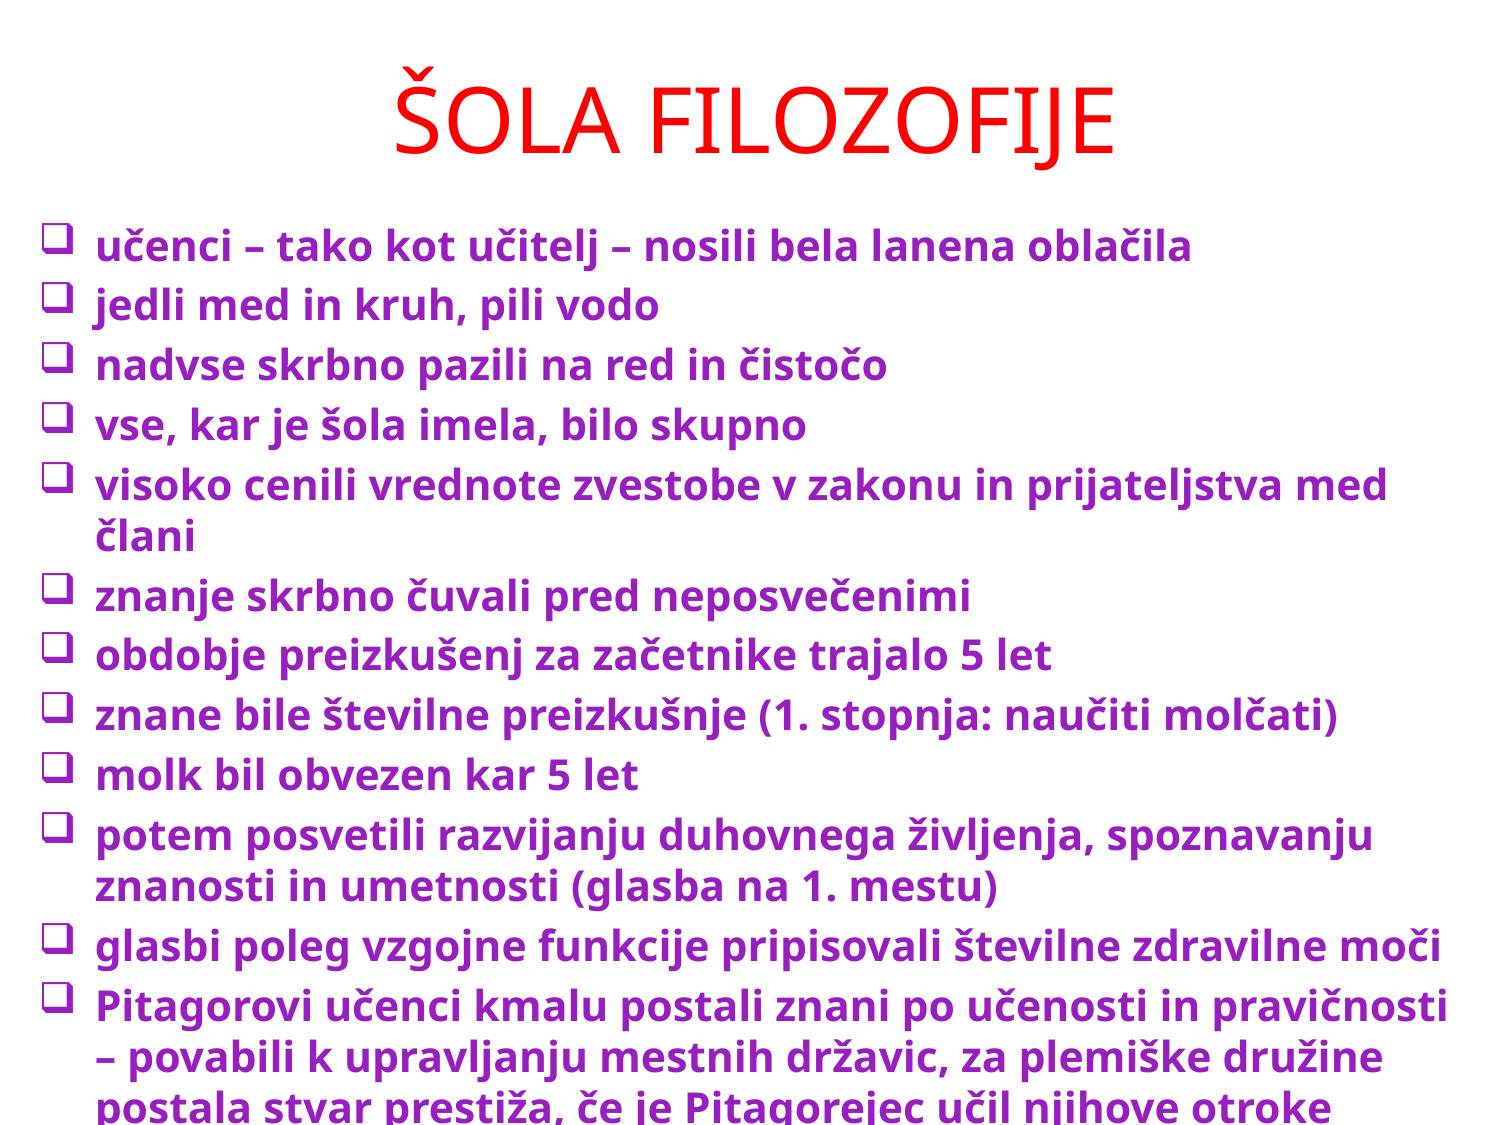

# ŠOLA FILOZOFIJE
učenci – tako kot učitelj – nosili bela lanena oblačila
jedli med in kruh, pili vodo
nadvse skrbno pazili na red in čistočo
vse, kar je šola imela, bilo skupno
visoko cenili vrednote zvestobe v zakonu in prijateljstva med člani
znanje skrbno čuvali pred neposvečenimi
obdobje preizkušenj za začetnike trajalo 5 let
znane bile številne preizkušnje (1. stopnja: naučiti molčati)
molk bil obvezen kar 5 let
potem posvetili razvijanju duhovnega življenja, spoznavanju znanosti in umetnosti (glasba na 1. mestu)
glasbi poleg vzgojne funkcije pripisovali številne zdravilne moči
Pitagorovi učenci kmalu postali znani po učenosti in pravičnosti – povabili k upravljanju mestnih državic, za plemiške družine postala stvar prestiža, če je Pitagorejec učil njihove otroke